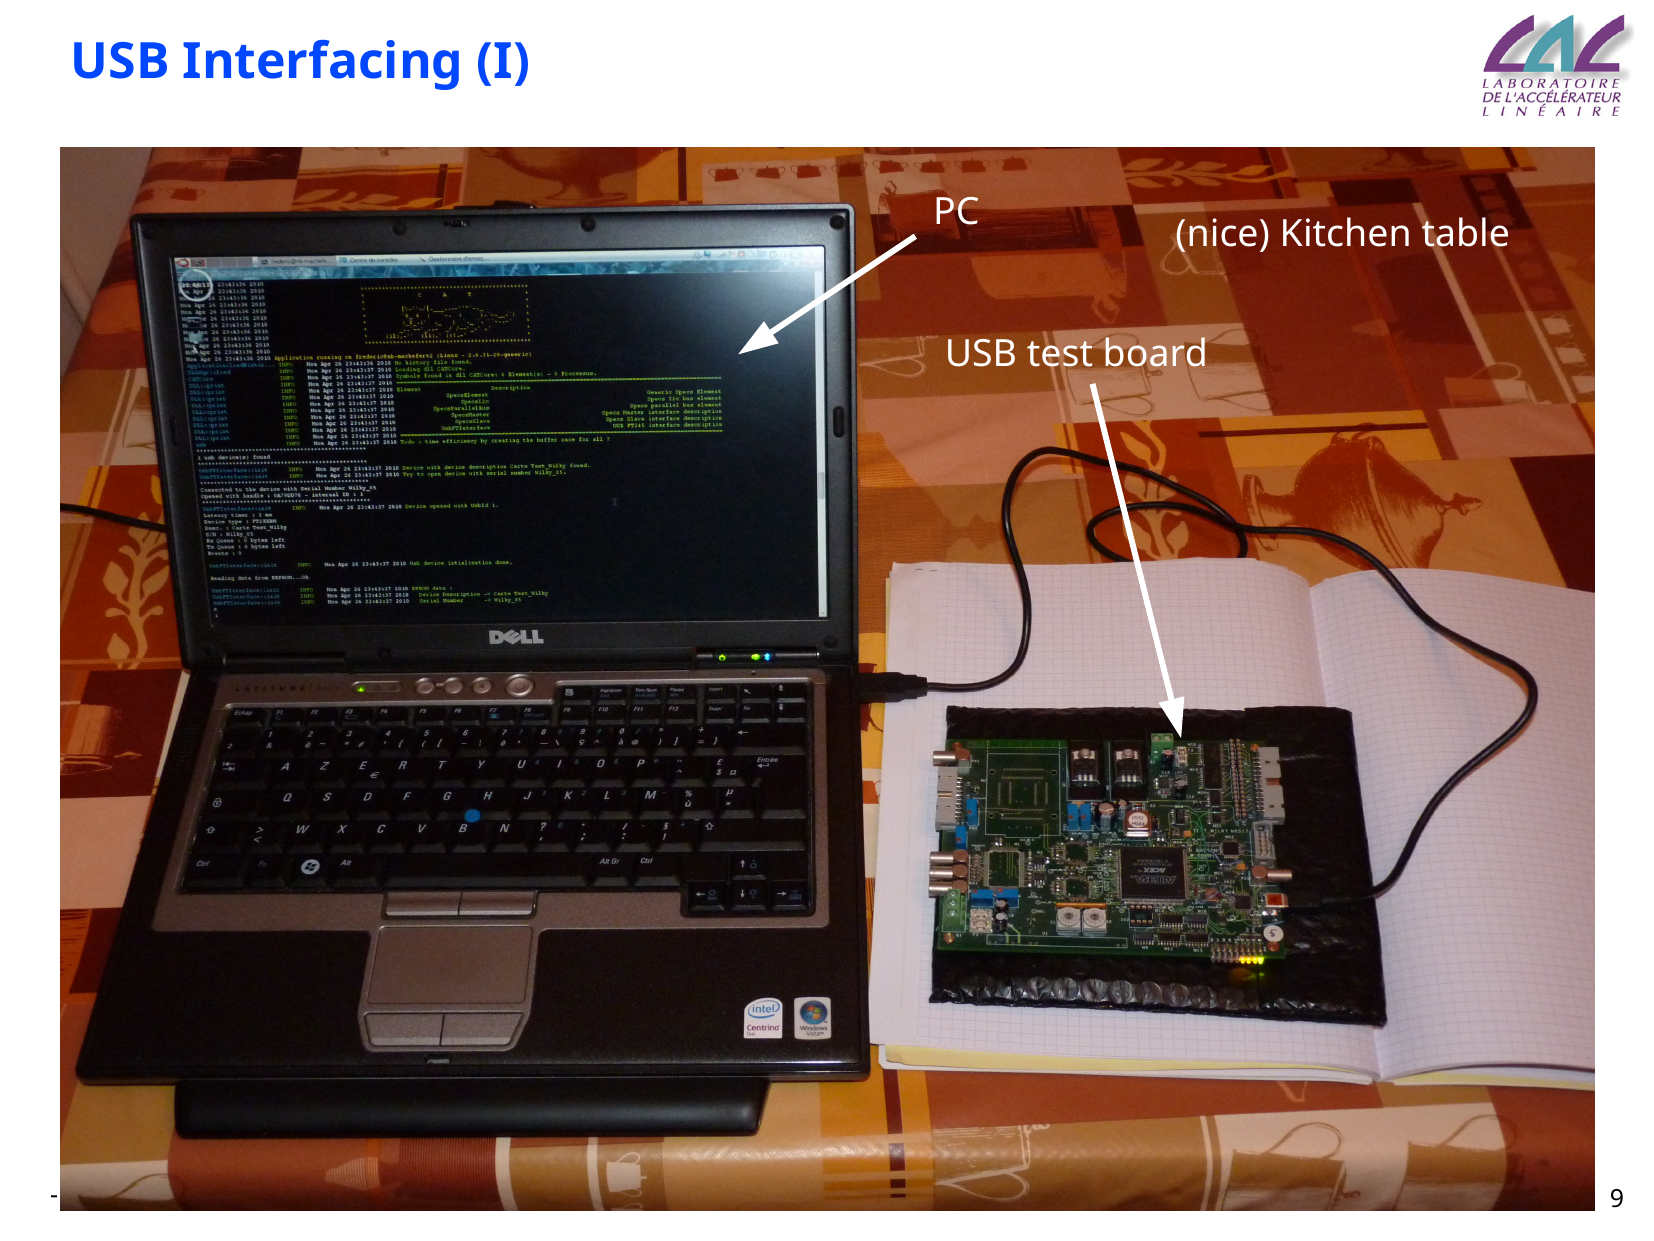

# USB Interfacing (I)
PC
(nice) Kitchen table
USB test board
Calorimeter : Commissioning Meeting